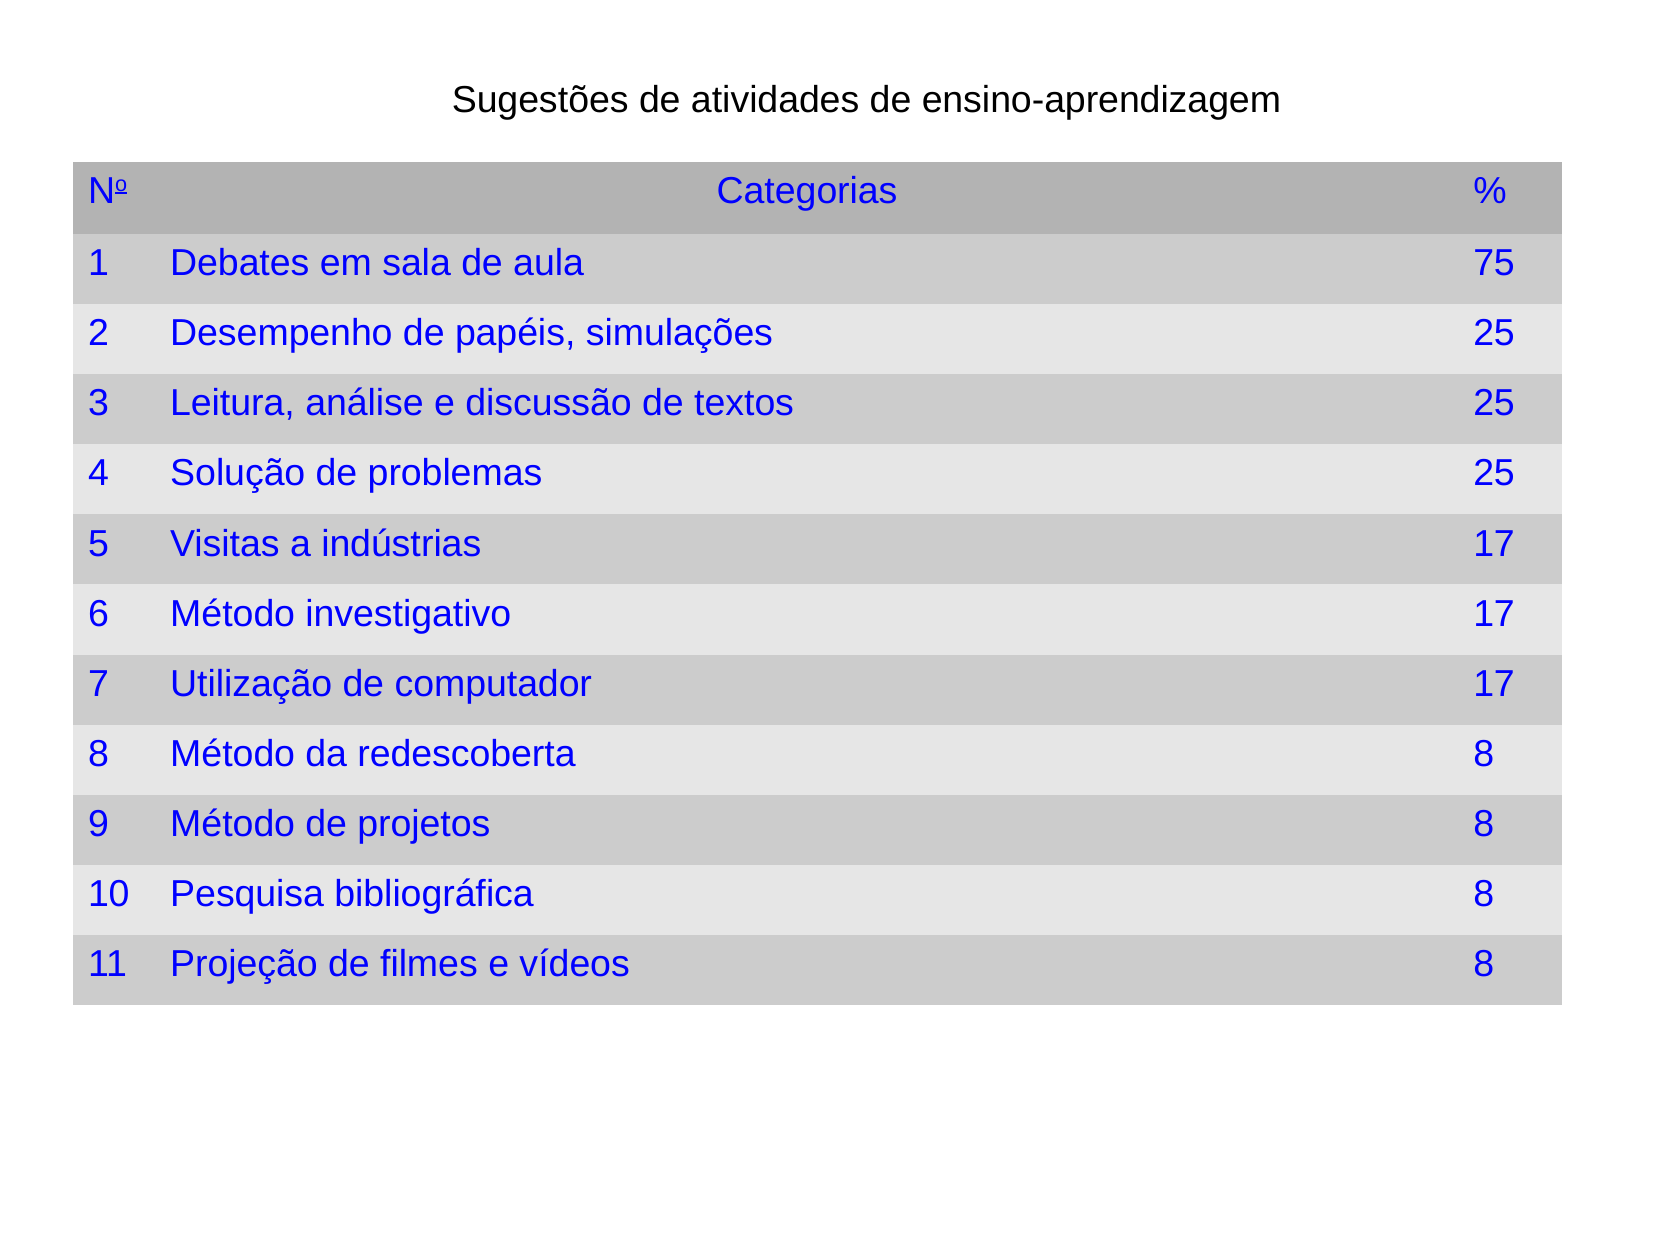

Sugestões de atividades de ensino-aprendizagem
| No | Categorias | % |
| --- | --- | --- |
| 1 | Debates em sala de aula | 75 |
| 2 | Desempenho de papéis, simulações | 25 |
| 3 | Leitura, análise e discussão de textos | 25 |
| 4 | Solução de problemas | 25 |
| 5 | Visitas a indústrias | 17 |
| 6 | Método investigativo | 17 |
| 7 | Utilização de computador | 17 |
| 8 | Método da redescoberta | 8 |
| 9 | Método de projetos | 8 |
| 10 | Pesquisa bibliográfica | 8 |
| 11 | Projeção de filmes e vídeos | 8 |